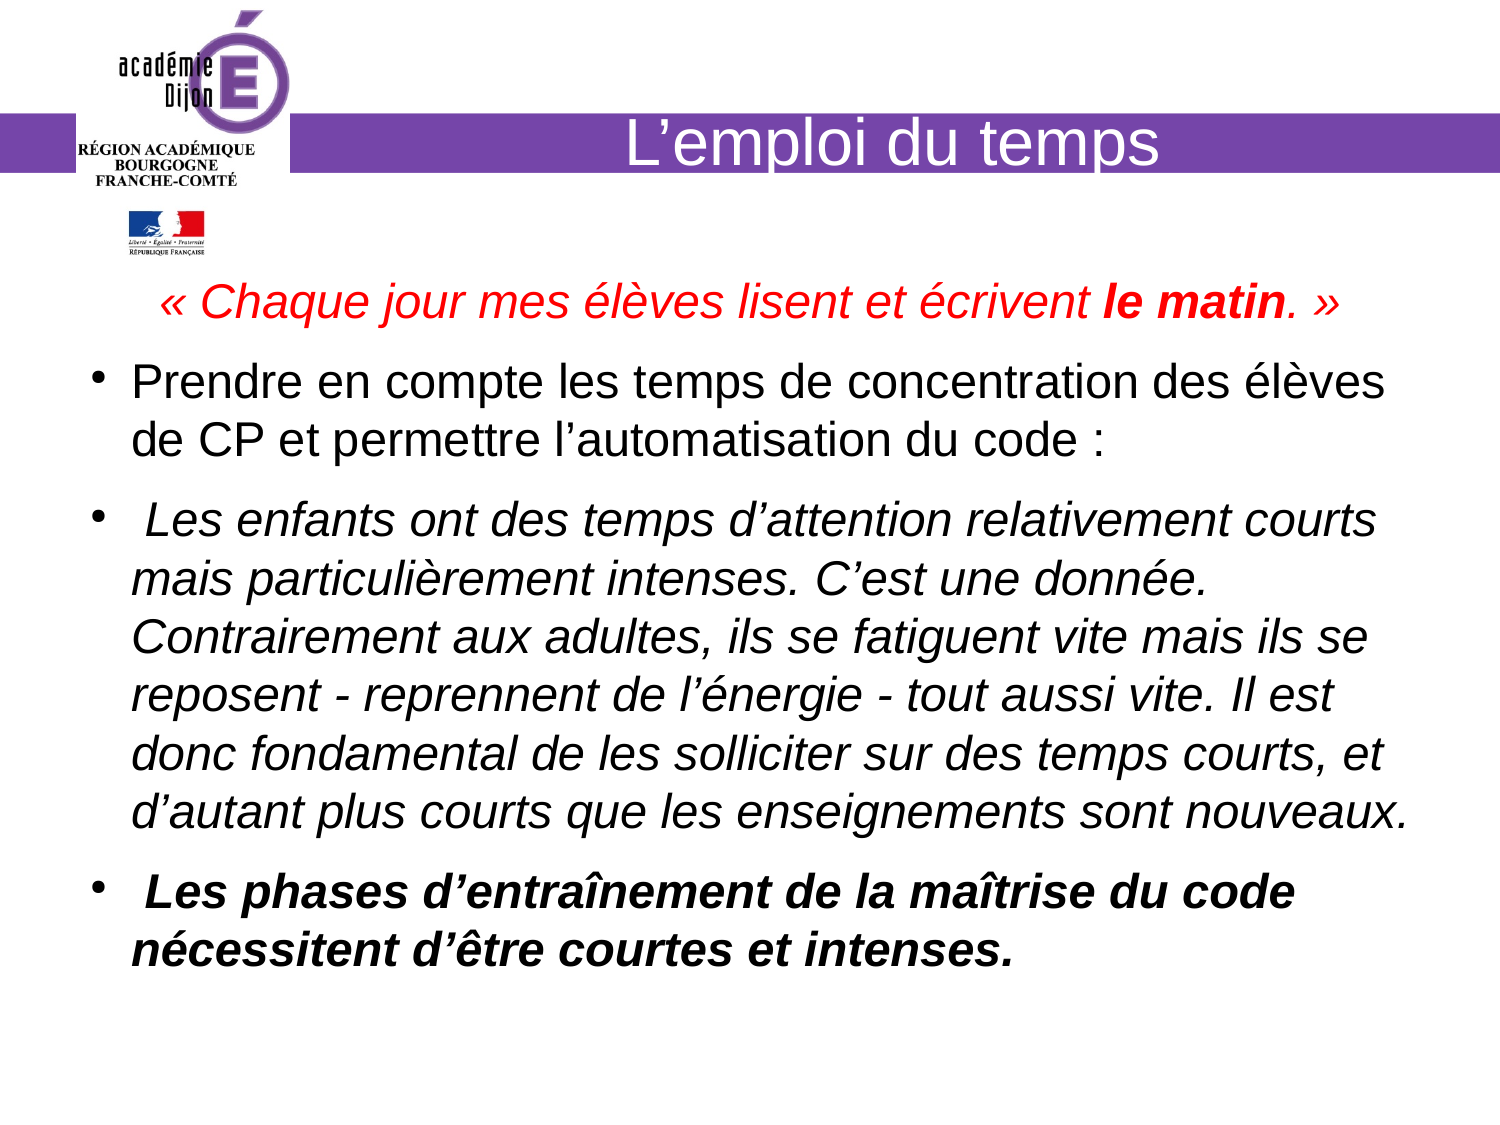

# L’emploi du temps
« Chaque jour mes élèves lisent et écrivent le matin. »
Prendre en compte les temps de concentration des élèves de CP et permettre l’automatisation du code :
 Les enfants ont des temps d’attention relativement courts mais particulièrement intenses. C’est une donnée. Contrairement aux adultes, ils se fatiguent vite mais ils se reposent - reprennent de l’énergie - tout aussi vite. Il est donc fondamental de les solliciter sur des temps courts, et d’autant plus courts que les enseignements sont nouveaux.
 Les phases d’entraînement de la maîtrise du code nécessitent d’être courtes et intenses.